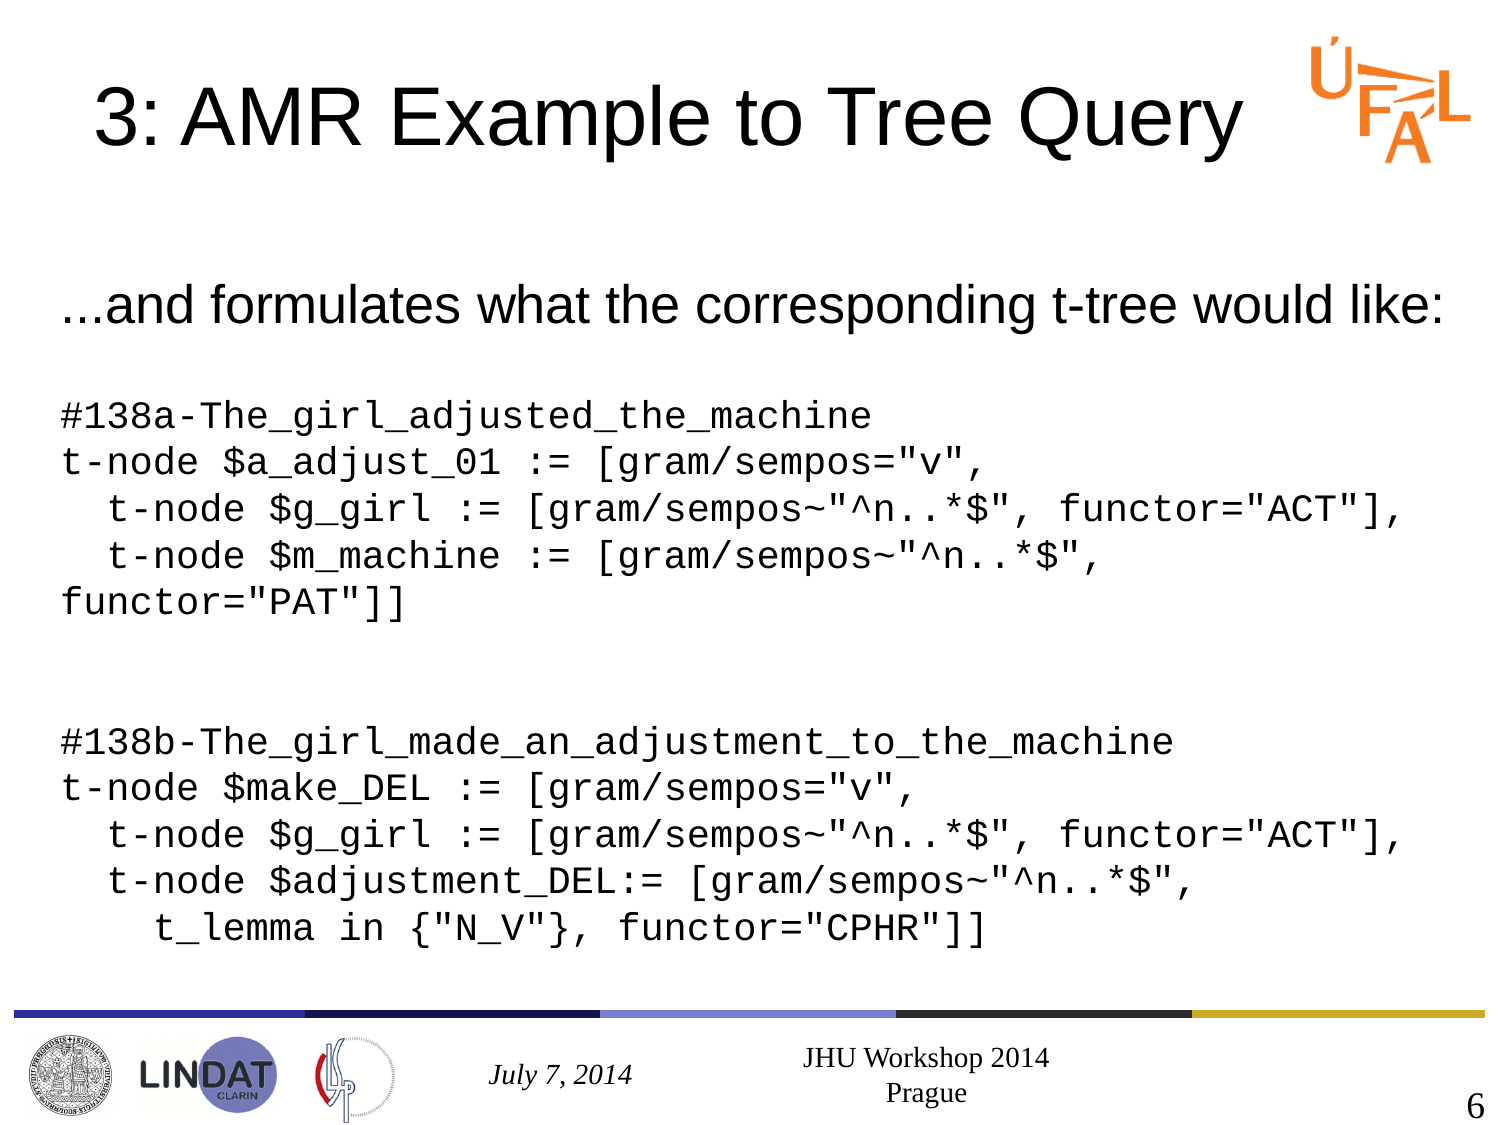

# 3: AMR Example to Tree Query
...and formulates what the corresponding t-tree would like:
#138a-The_girl_adjusted_the_machine
t-node $a_adjust_01 := [gram/sempos="v",
 t-node $g_girl := [gram/sempos~"^n..*$", functor="ACT"],
 t-node $m_machine := [gram/sempos~"^n..*$", functor="PAT"]]
#138b-The_girl_made_an_adjustment_to_the_machine
t-node $make_DEL := [gram/sempos="v",
 t-node $g_girl := [gram/sempos~"^n..*$", functor="ACT"],
 t-node $adjustment_DEL:= [gram/sempos~"^n..*$",
 t_lemma in {"N_V"}, functor="CPHR"]]
JHU Workshop 2014 Prague
July 7, 2014